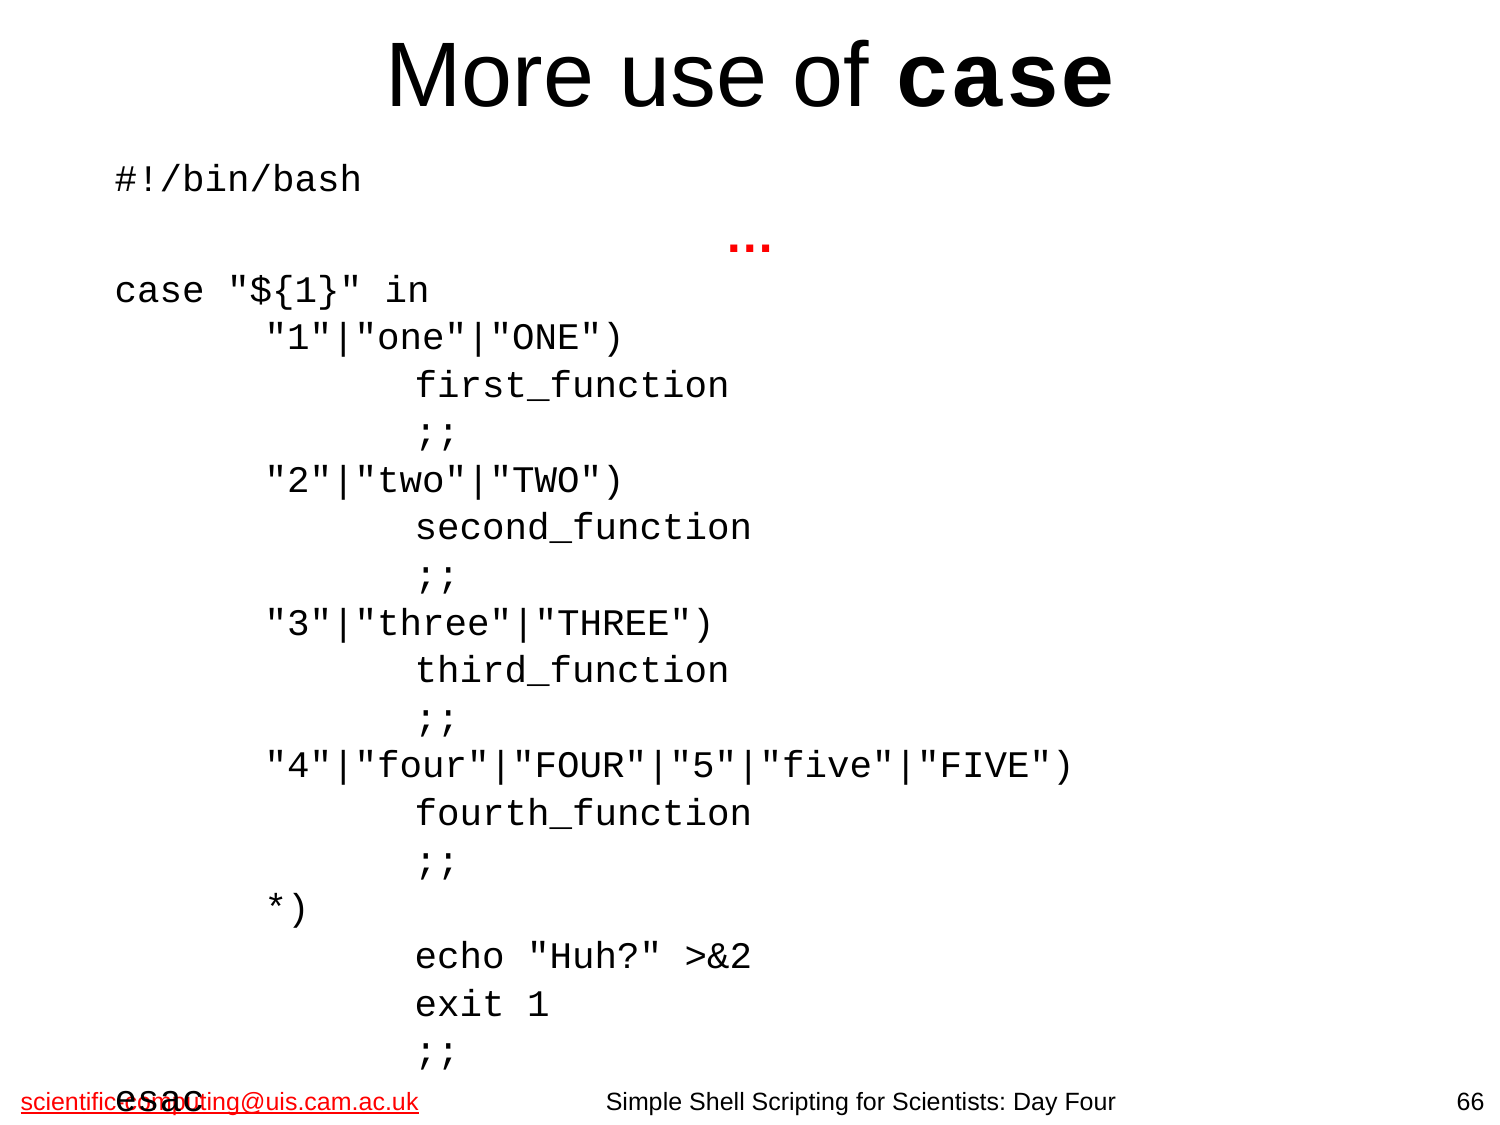

# More use of case
#!/bin/bash
…
case "${1}" in
	"1"|"one"|"ONE")
			first_function
		;;
	"2"|"two"|"TWO")
			second_function
		;;
	"3"|"three"|"THREE")
			third_function
		;;
	"4"|"four"|"FOUR"|"5"|"five"|"FIVE")
			fourth_function
		;;
	*)
			echo "Huh?" >&2
			exit 1
		;;
esac
escience-support@ucs.cam.ac.uk	Simple Shell Scripting for Scientists: Day Three
66